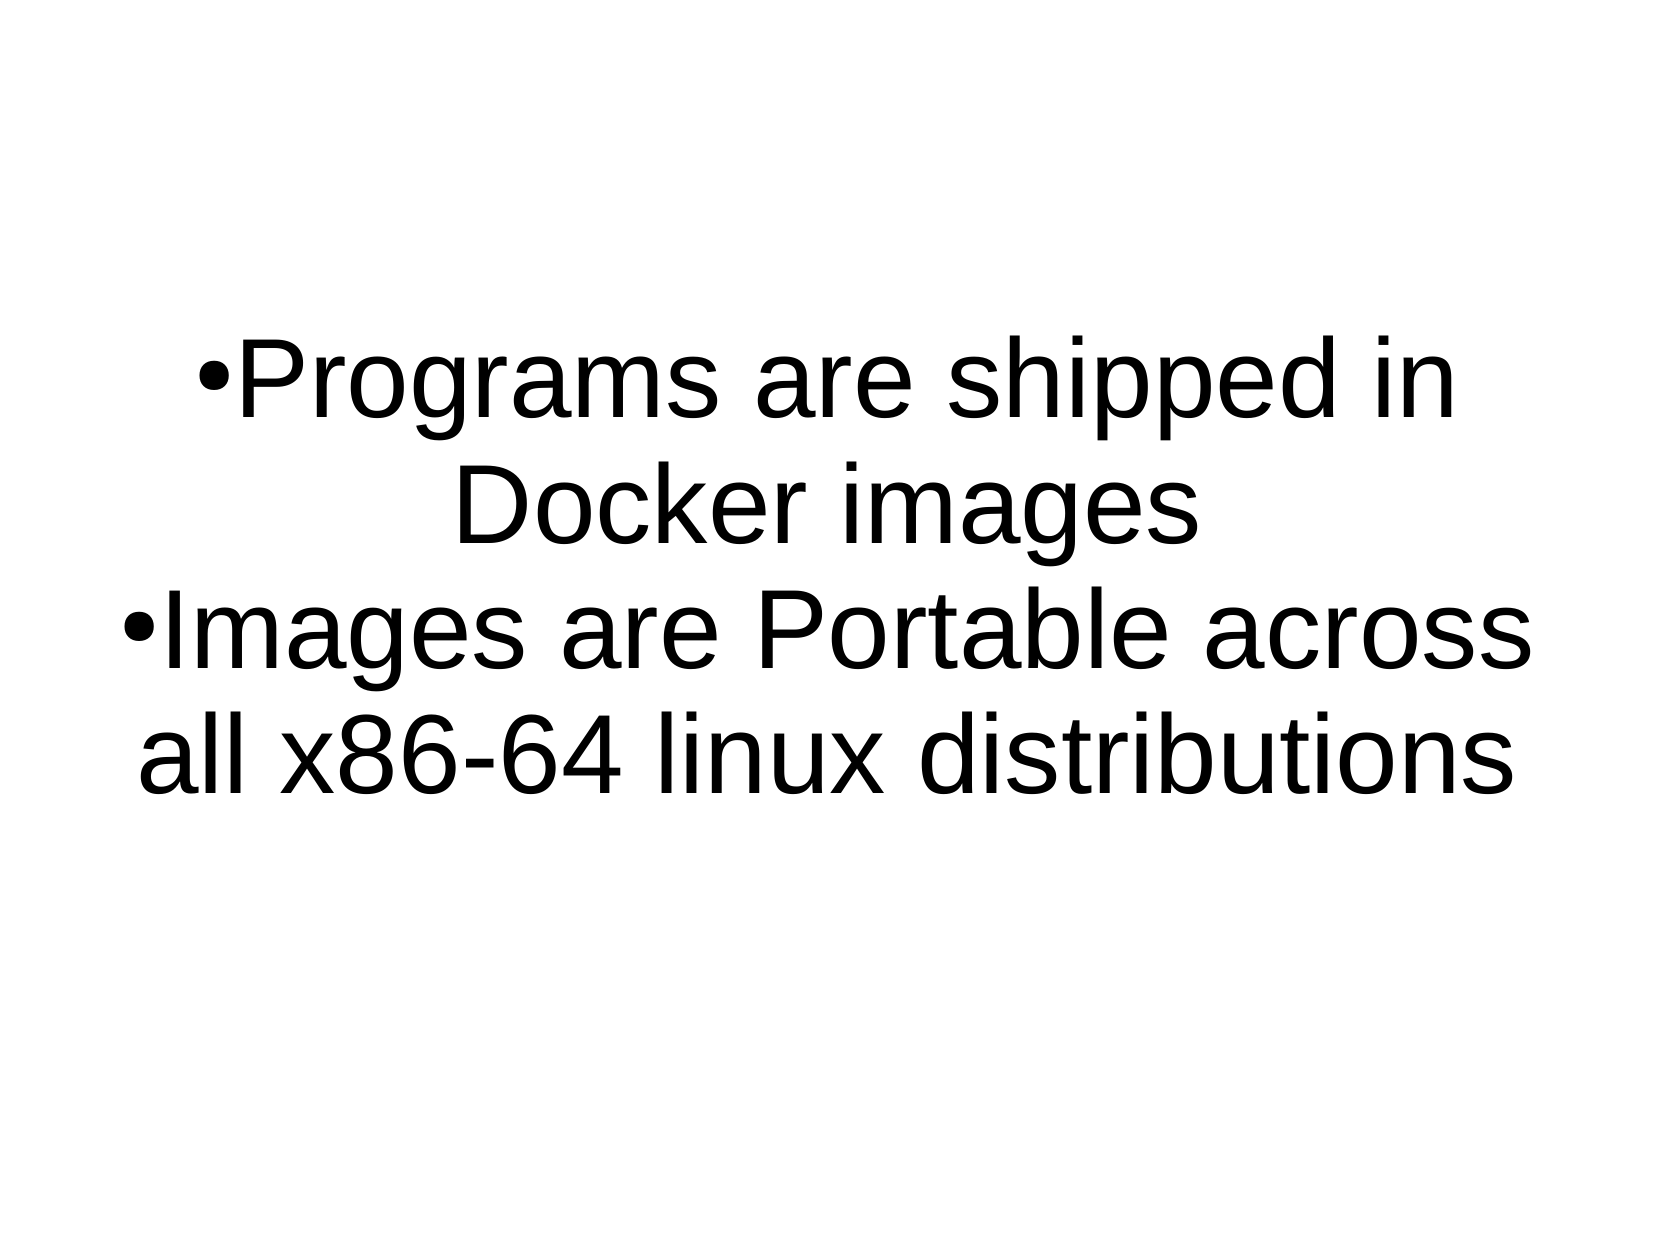

# Programs are shipped in Docker images
Images are Portable across all x86-64 linux distributions